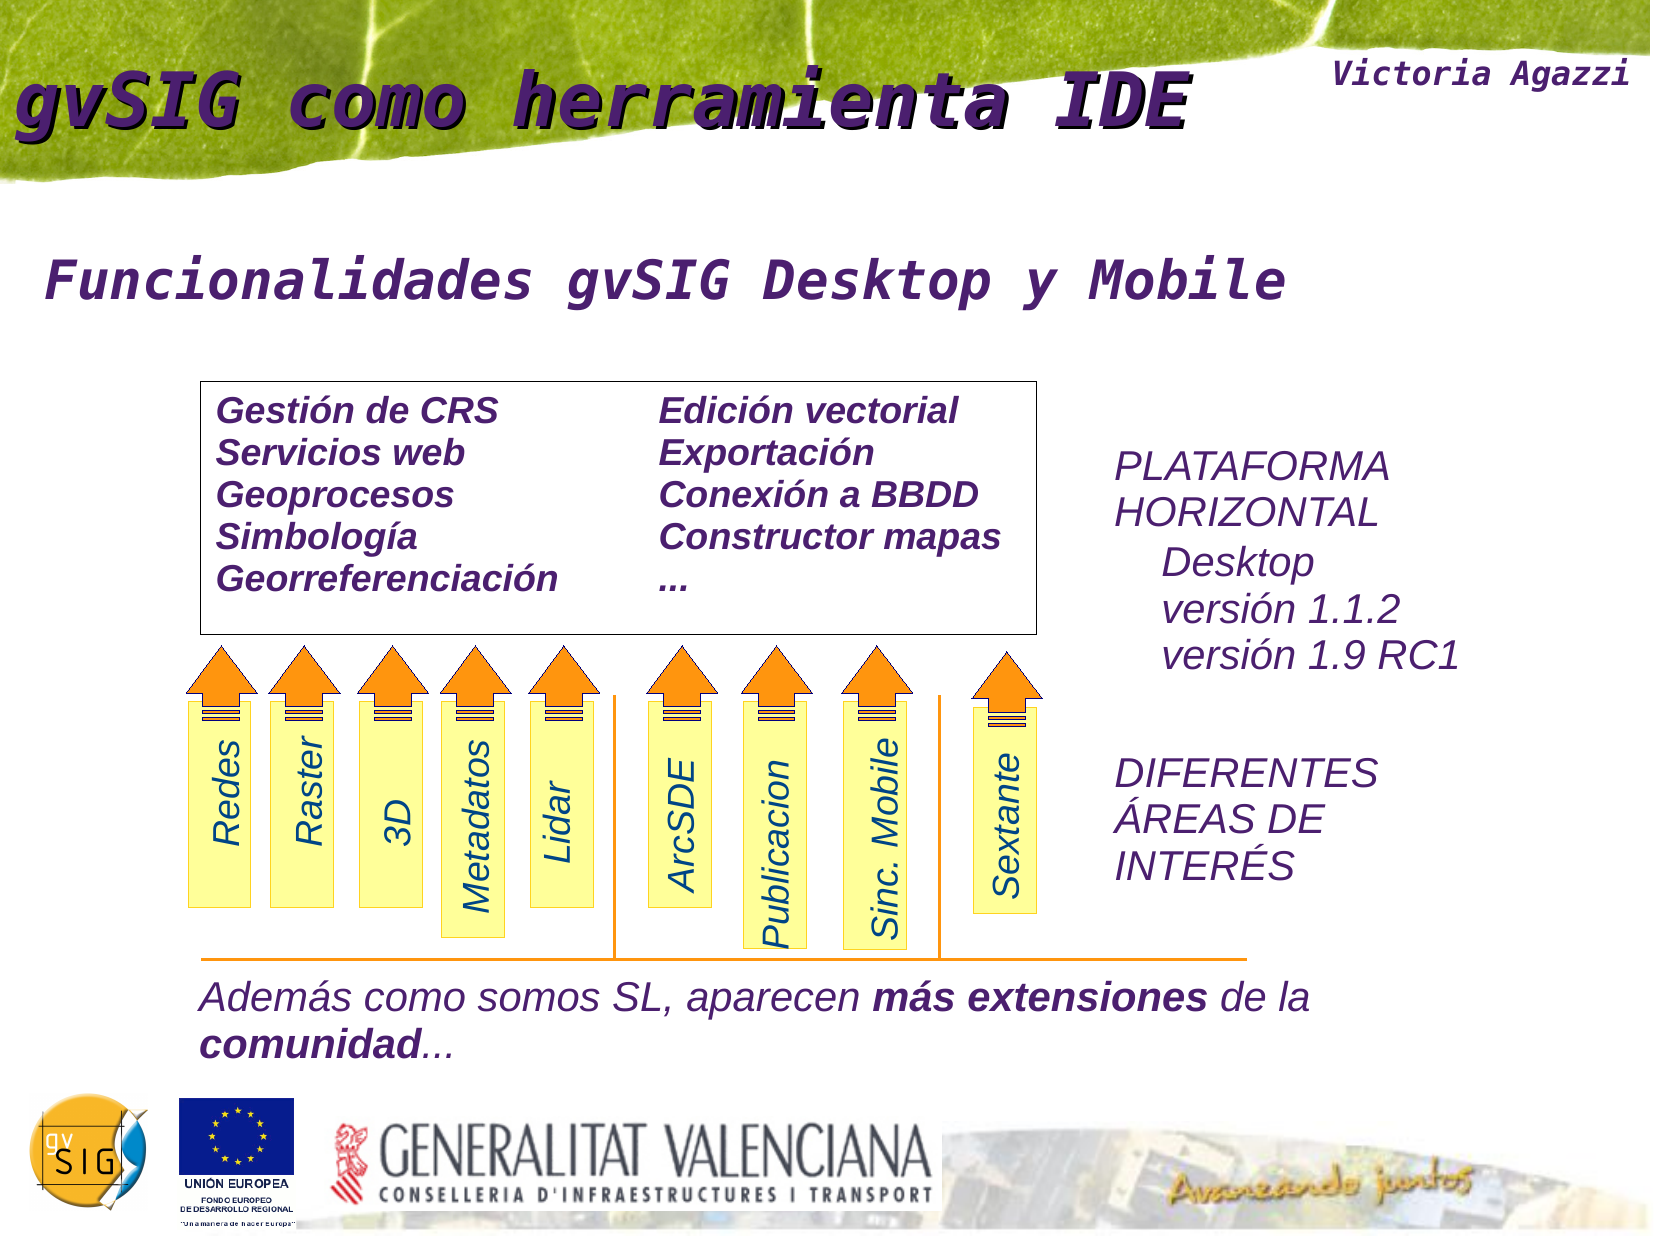

Publicacion
Sinc. Mobile
gvSIG como herramienta IDE
Victoria Agazzi
Funcionalidades gvSIG Desktop y Mobile
Gestión de CRS			Edición vectorial
Servicios web			Exportación
Geoprocesos			Conexión a BBDD
Simbología				Constructor mapas
Georreferenciación		...
PLATAFORMA HORIZONTAL
Desktop
versión 1.1.2
versión 1.9 RC1
DIFERENTES ÁREAS DE INTERÉS
Redes
Raster
3D
Sextante
Lidar
ArcSDE
Metadatos
Además como somos SL, aparecen más extensiones de la comunidad...